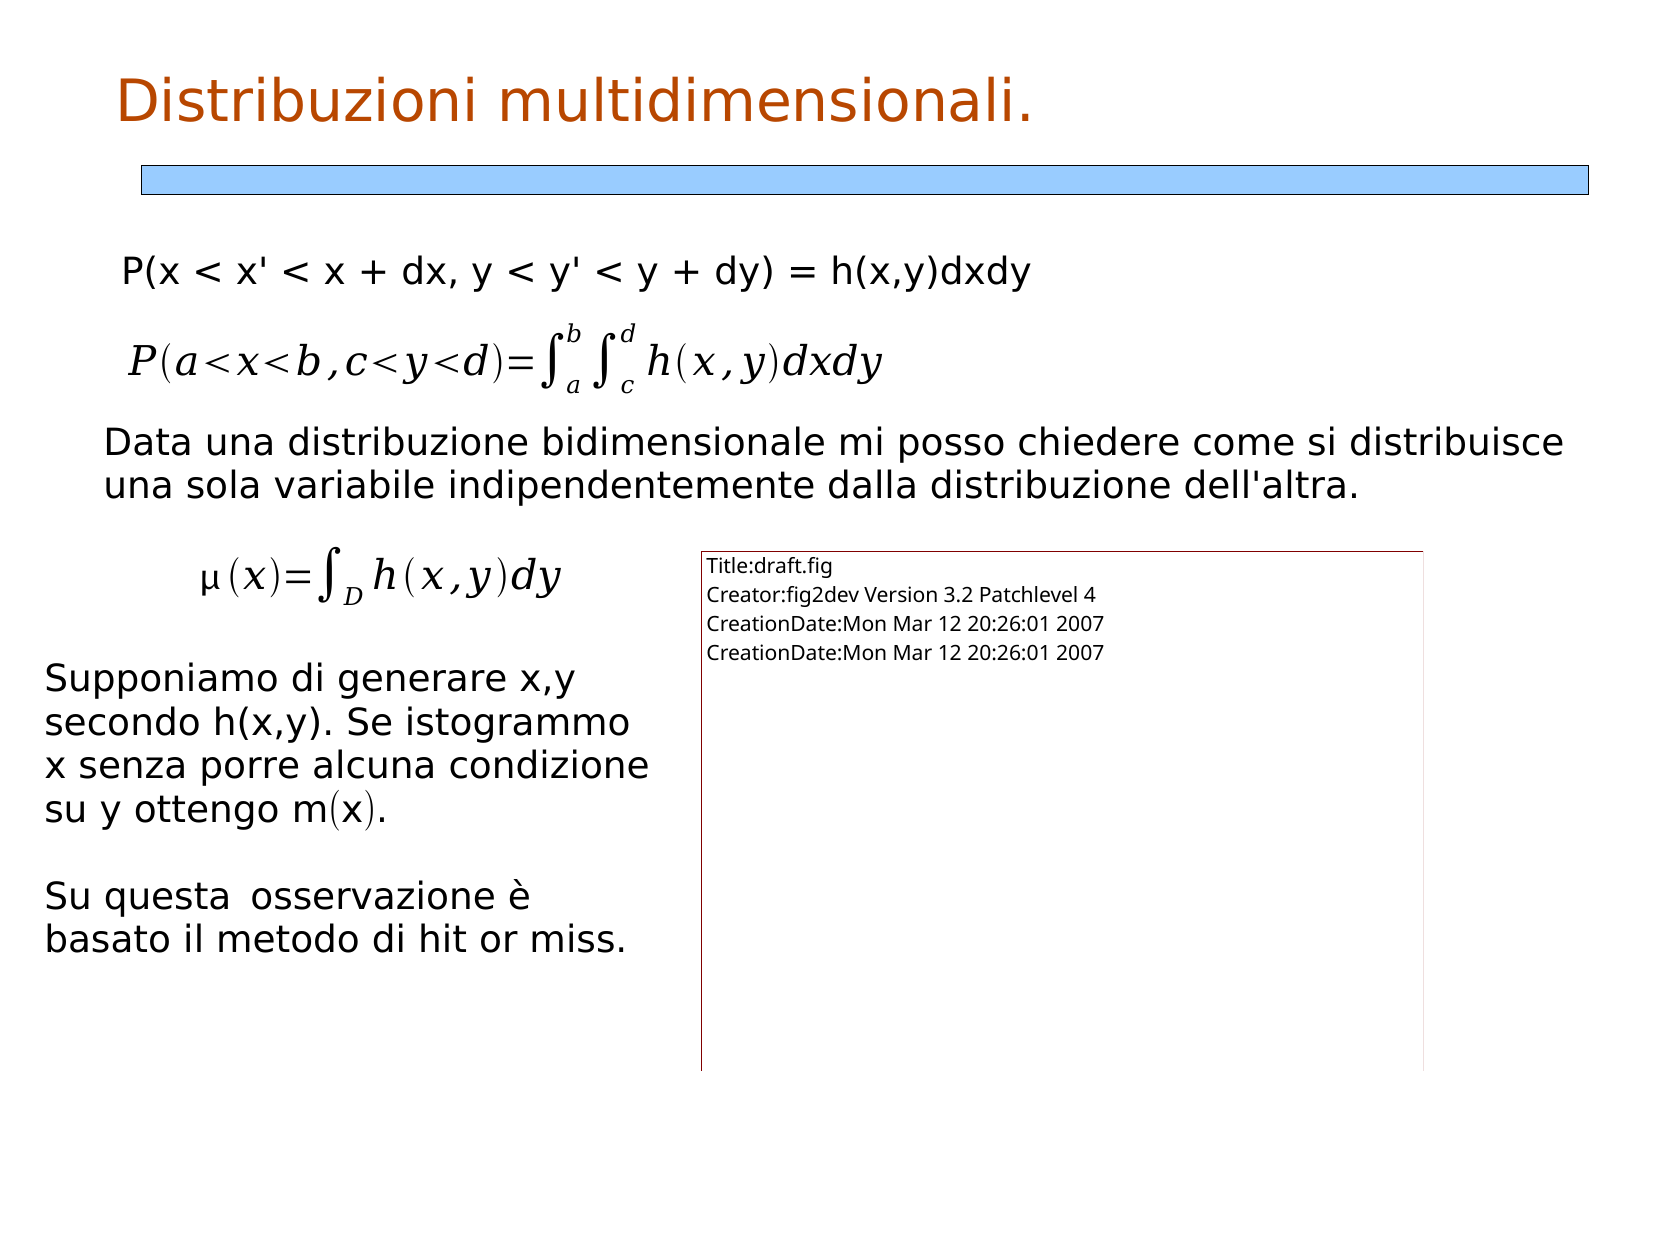

Distribuzioni multidimensionali.
P(x < x' < x + dx, y < y' < y + dy) = h(x,y)dxdy
Data una distribuzione bidimensionale mi posso chiedere come si distribuisce una sola variabile indipendentemente dalla distribuzione dell'altra.
Supponiamo di generare x,y secondo h(x,y). Se istogrammo x senza porre alcuna condizione su y ottengo m(x).
Su questa osservazione è basato il metodo di hit or miss.